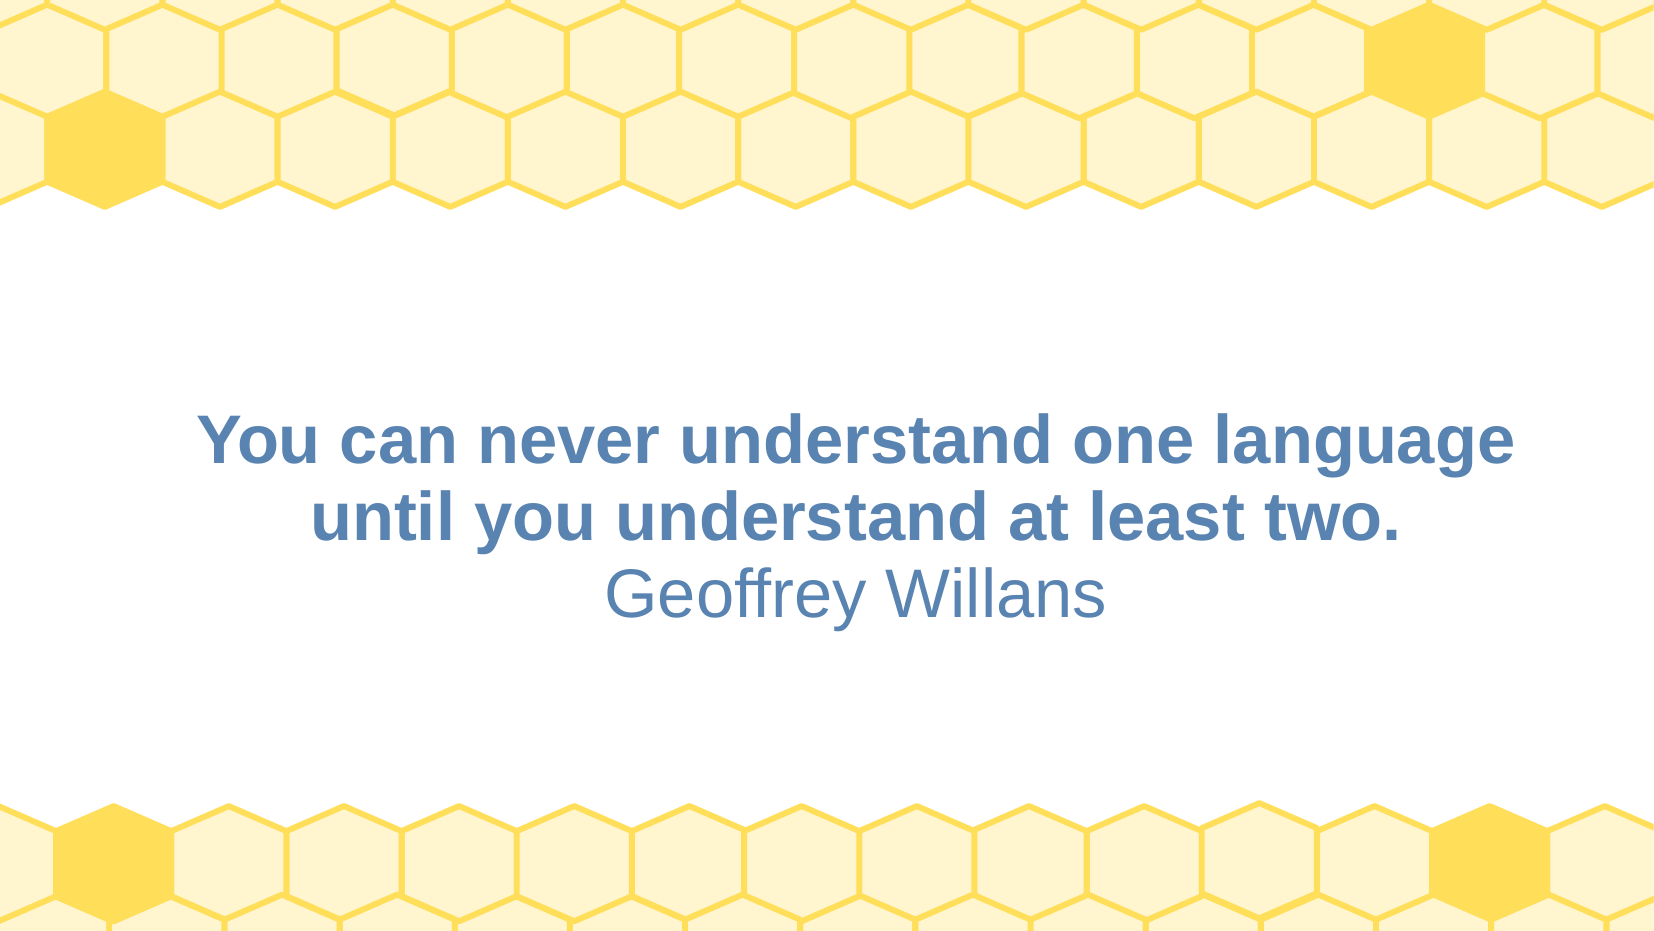

# You can never understand one language until you understand at least two. Geoffrey Willans